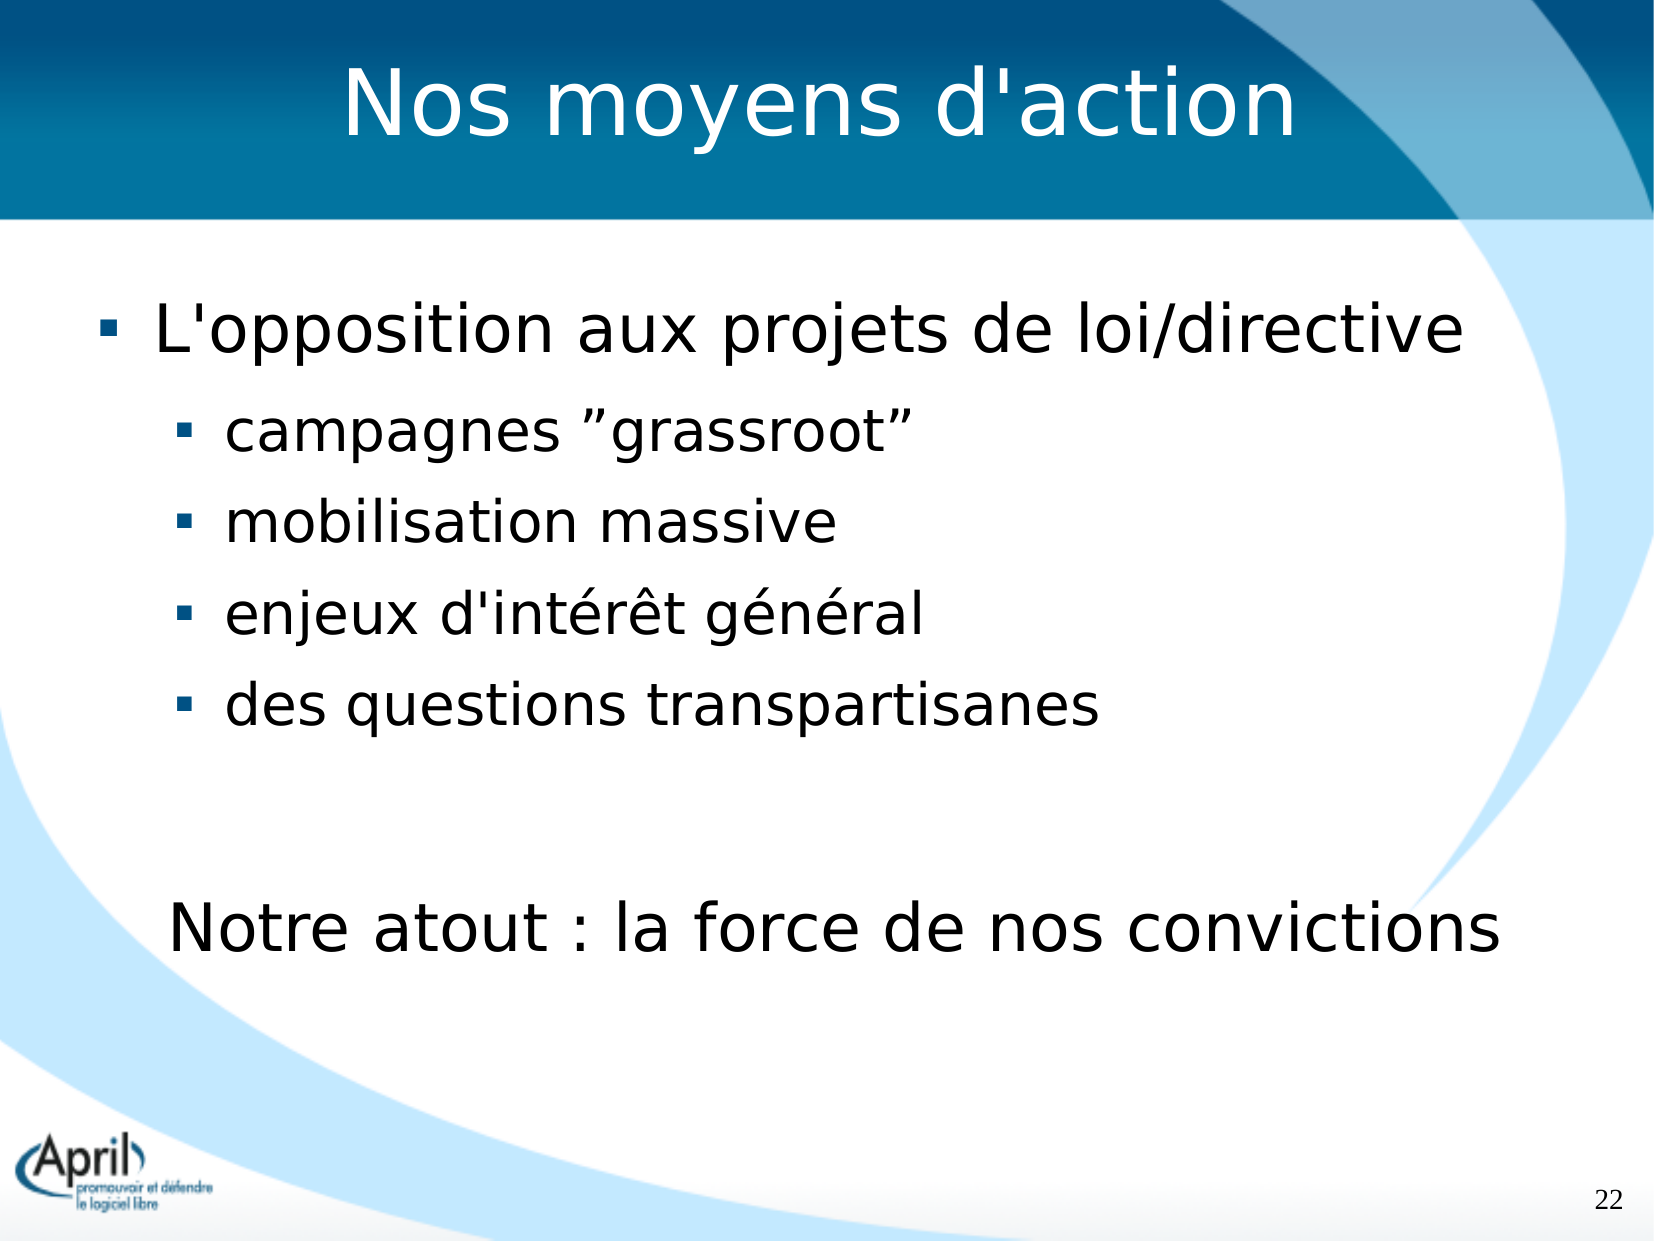

# Nos moyens d'action
L'opposition aux projets de loi/directive
campagnes ”grassroot”
mobilisation massive
enjeux d'intérêt général
des questions transpartisanes
Notre atout : la force de nos convictions
22